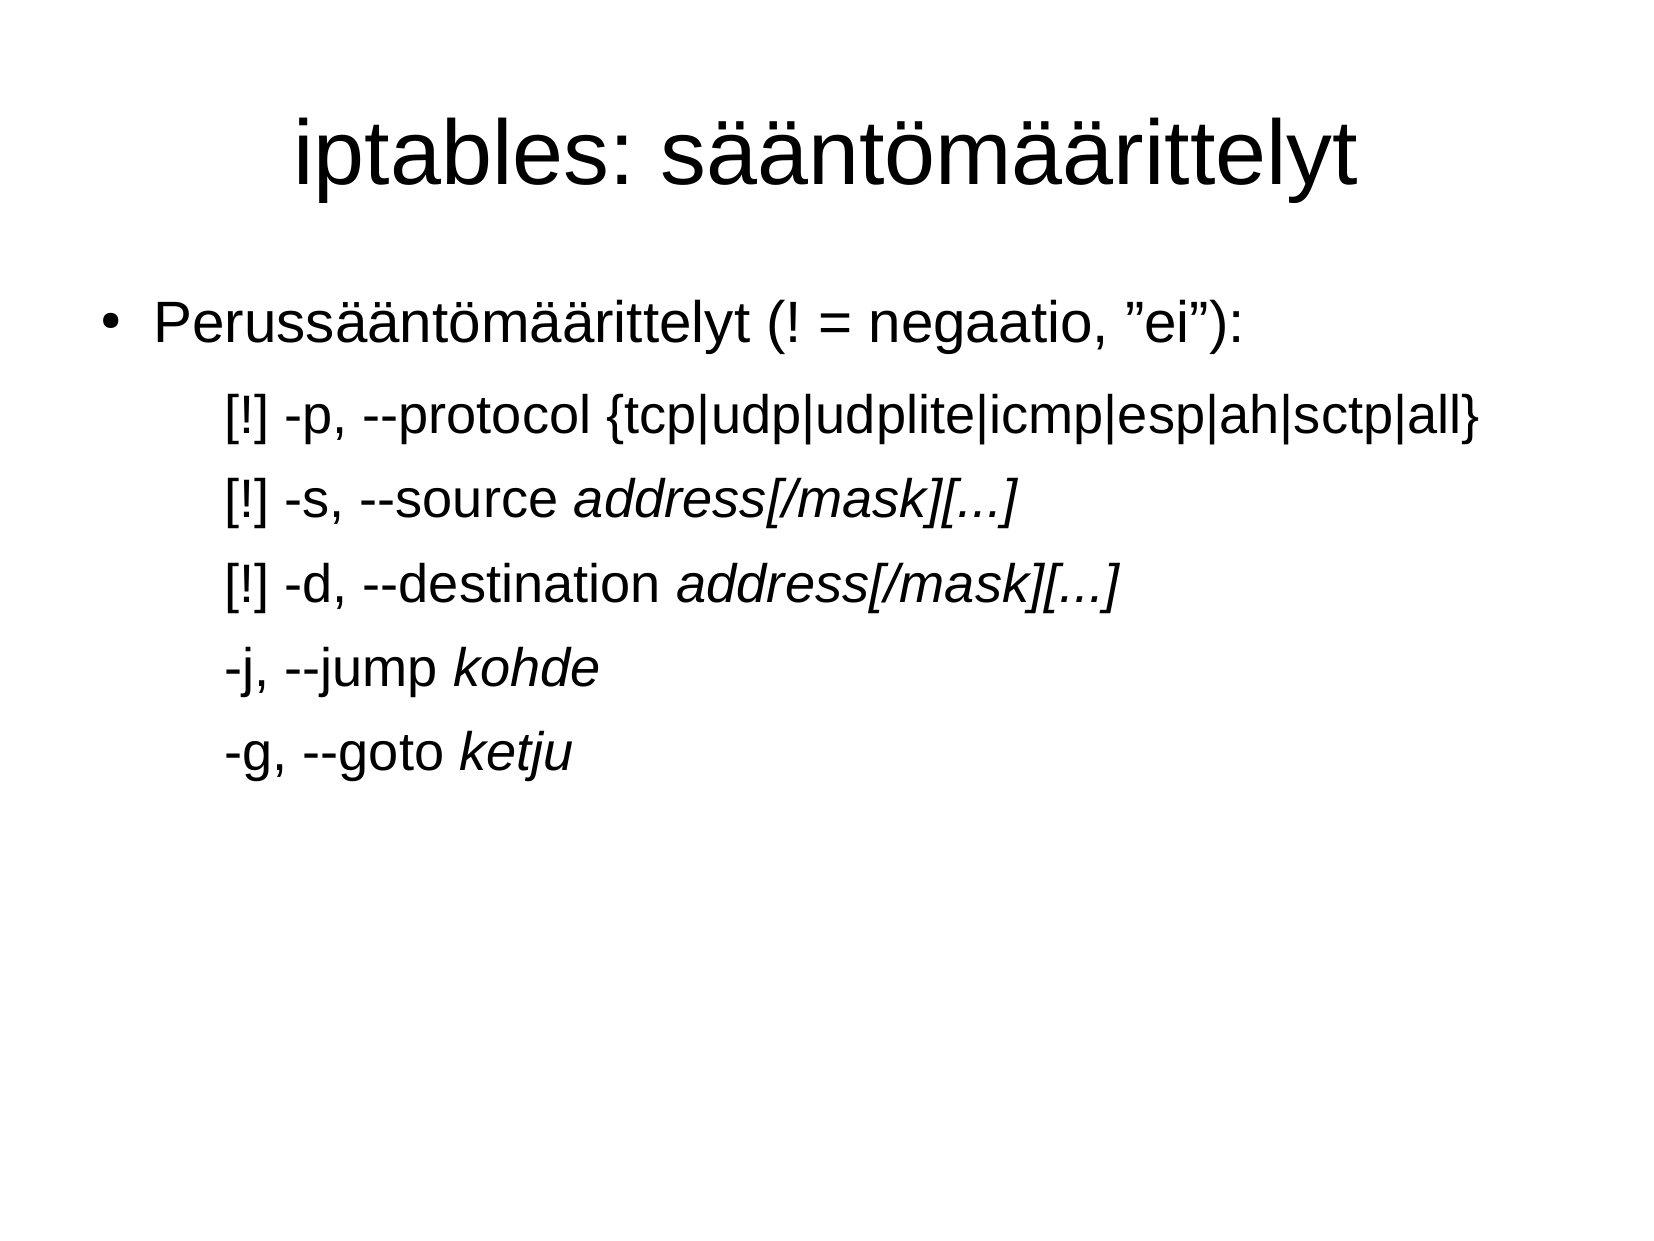

# iptables: sääntömäärittelyt
Perussääntömäärittelyt (! = negaatio, ”ei”):
[!] -p, --protocol {tcp|udp|udplite|icmp|esp|ah|sctp|all}
[!] -s, --source address[/mask][...]
[!] -d, --destination address[/mask][...]
-j, --jump kohde
-g, --goto ketju